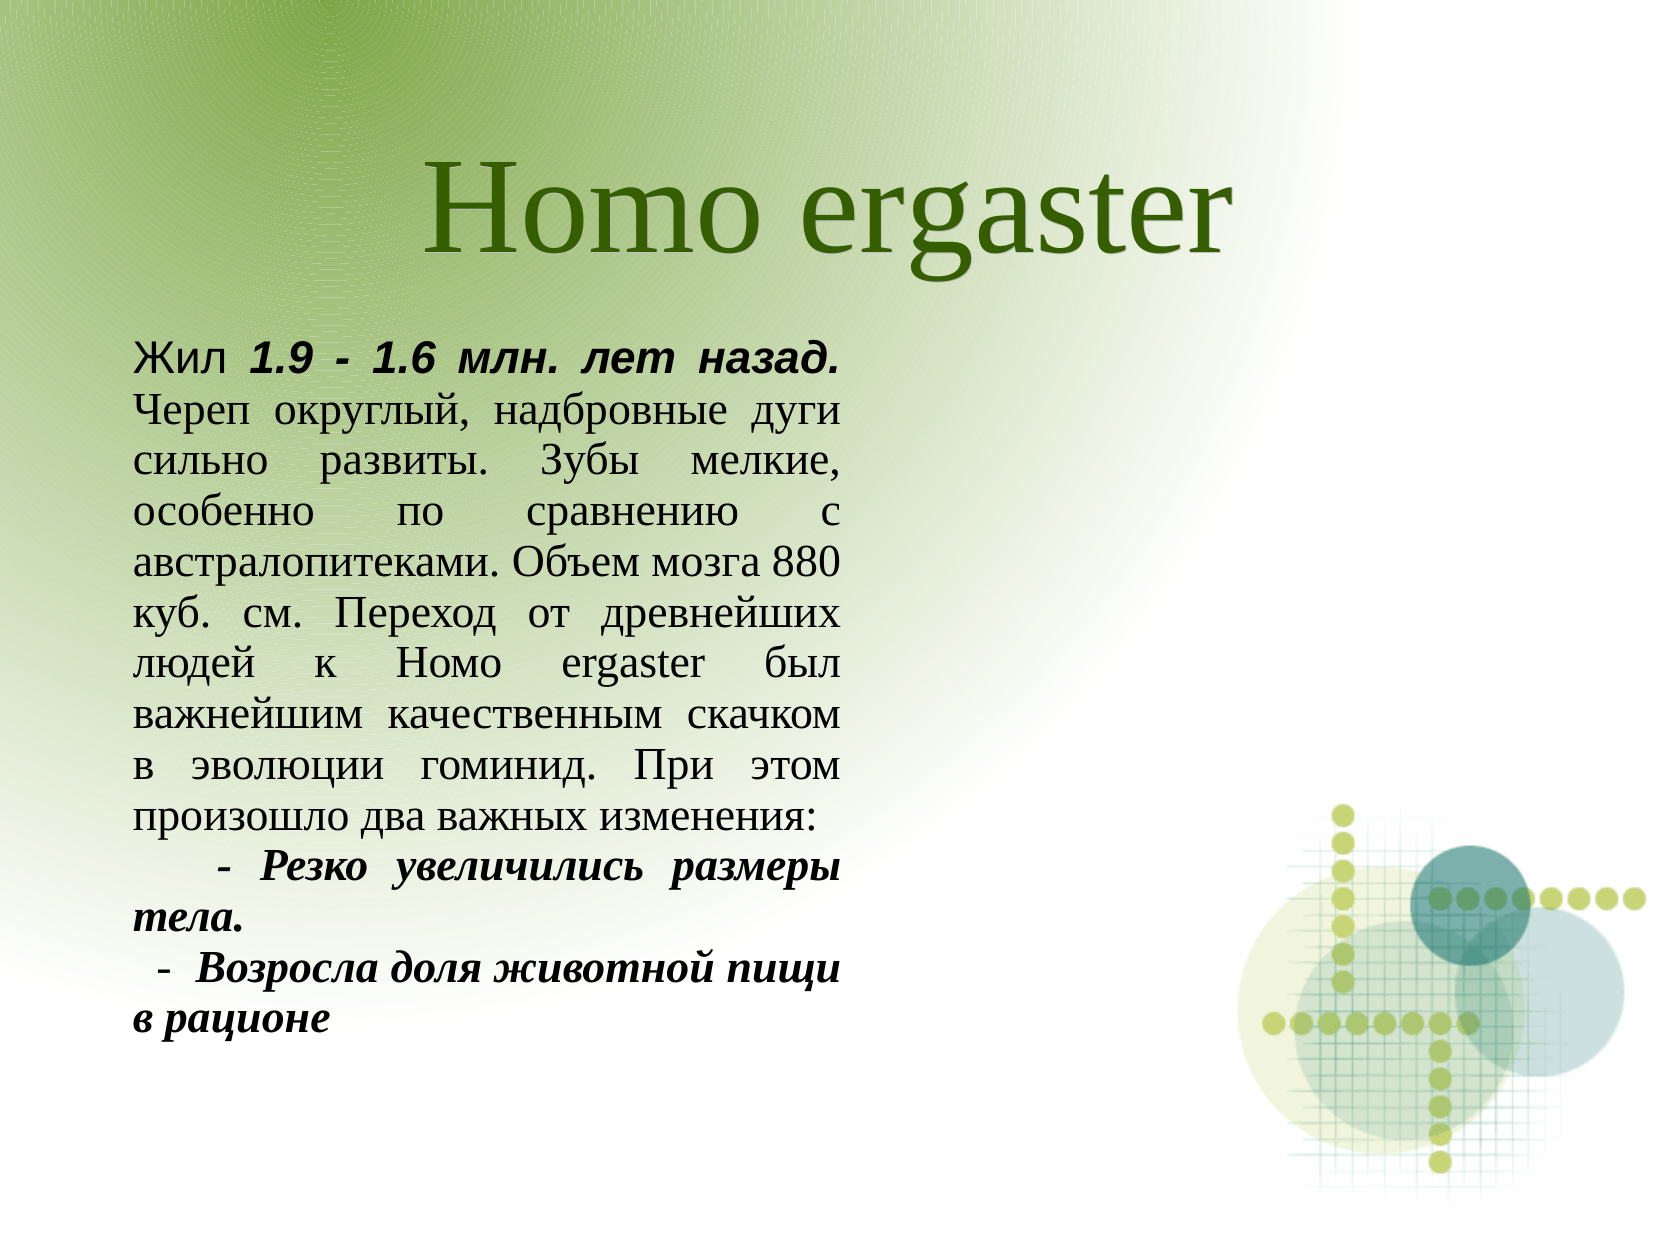

# Homo ergaster
Жил 1.9 - 1.6 млн. лет назад. Череп округлый, надбровные дуги сильно развиты. Зубы мелкие, особенно по сравнению с австралопитеками. Объем мозга 880 куб. см. Переход от древнейших людей к Hомо ergaster был важнейшим качественным скачком в эволюции гоминид. При этом произошло два важных изменения:
 - Резко увеличились размеры тела.
 - Возросла доля животной пищи в рационе